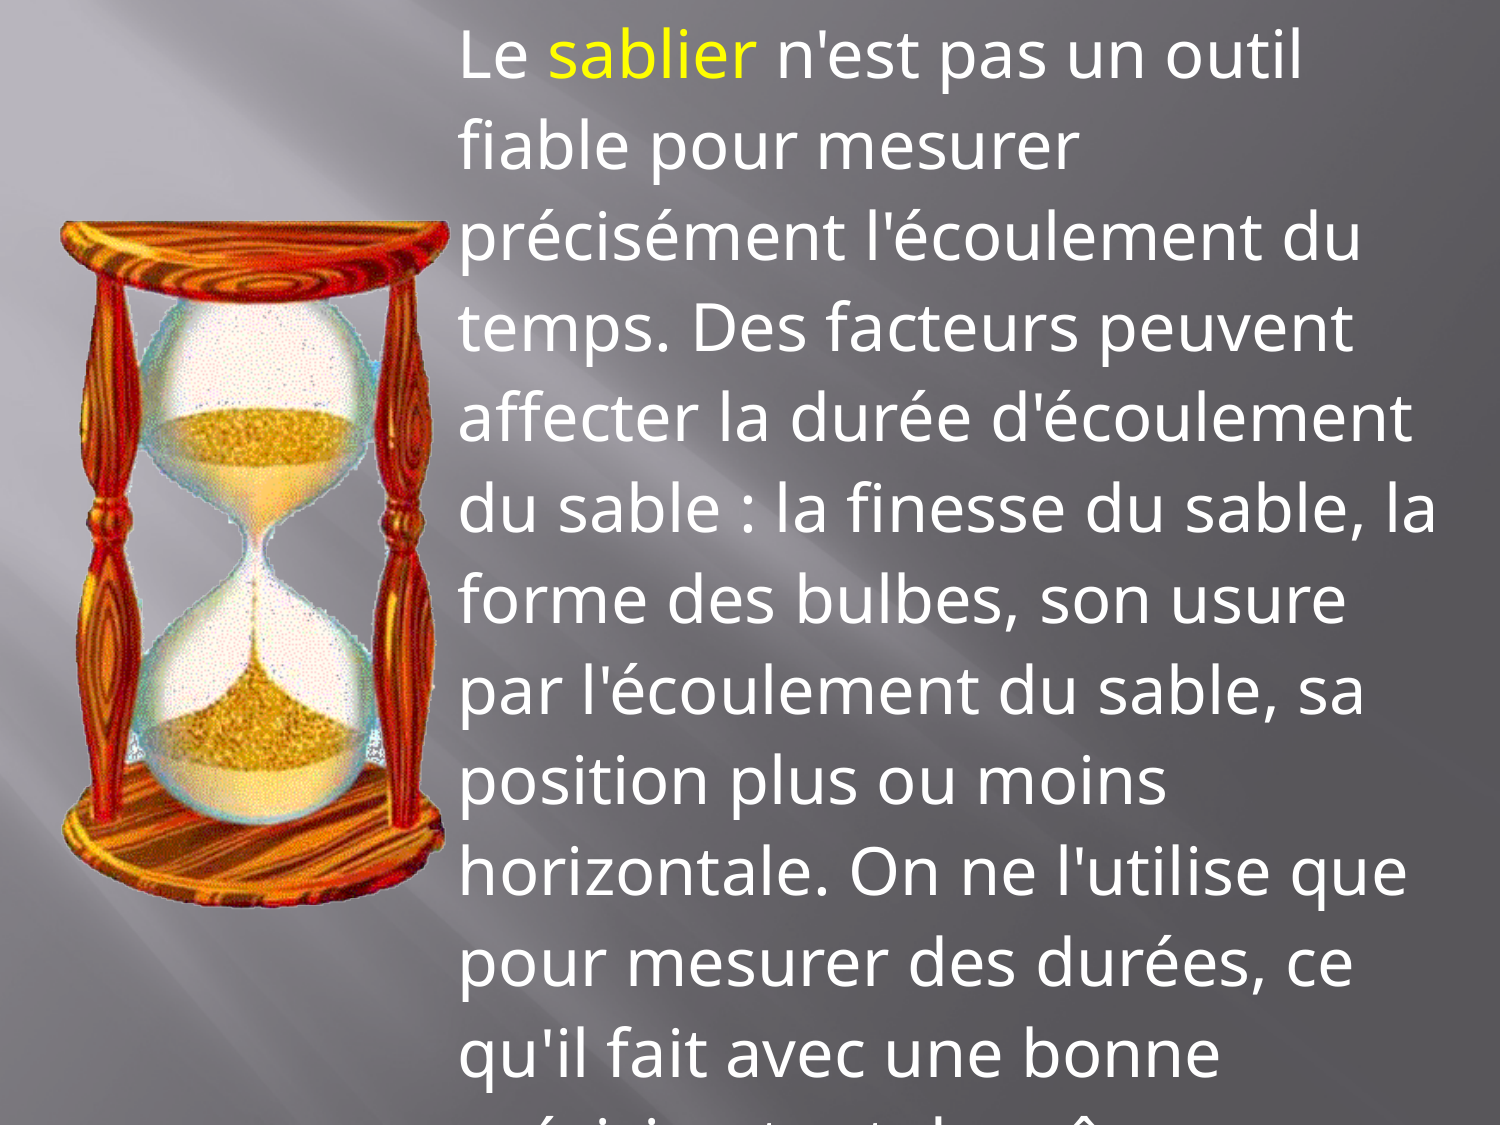

Le sablier n'est pas un outil fiable pour mesurer précisément l'écoulement du temps. Des facteurs peuvent affecter la durée d'écoulement du sable : la finesse du sable, la forme des bulbes, son usure par l'écoulement du sable, sa position plus ou moins horizontale. On ne l'utilise que pour mesurer des durées, ce qu'il fait avec une bonne précision tout de même.